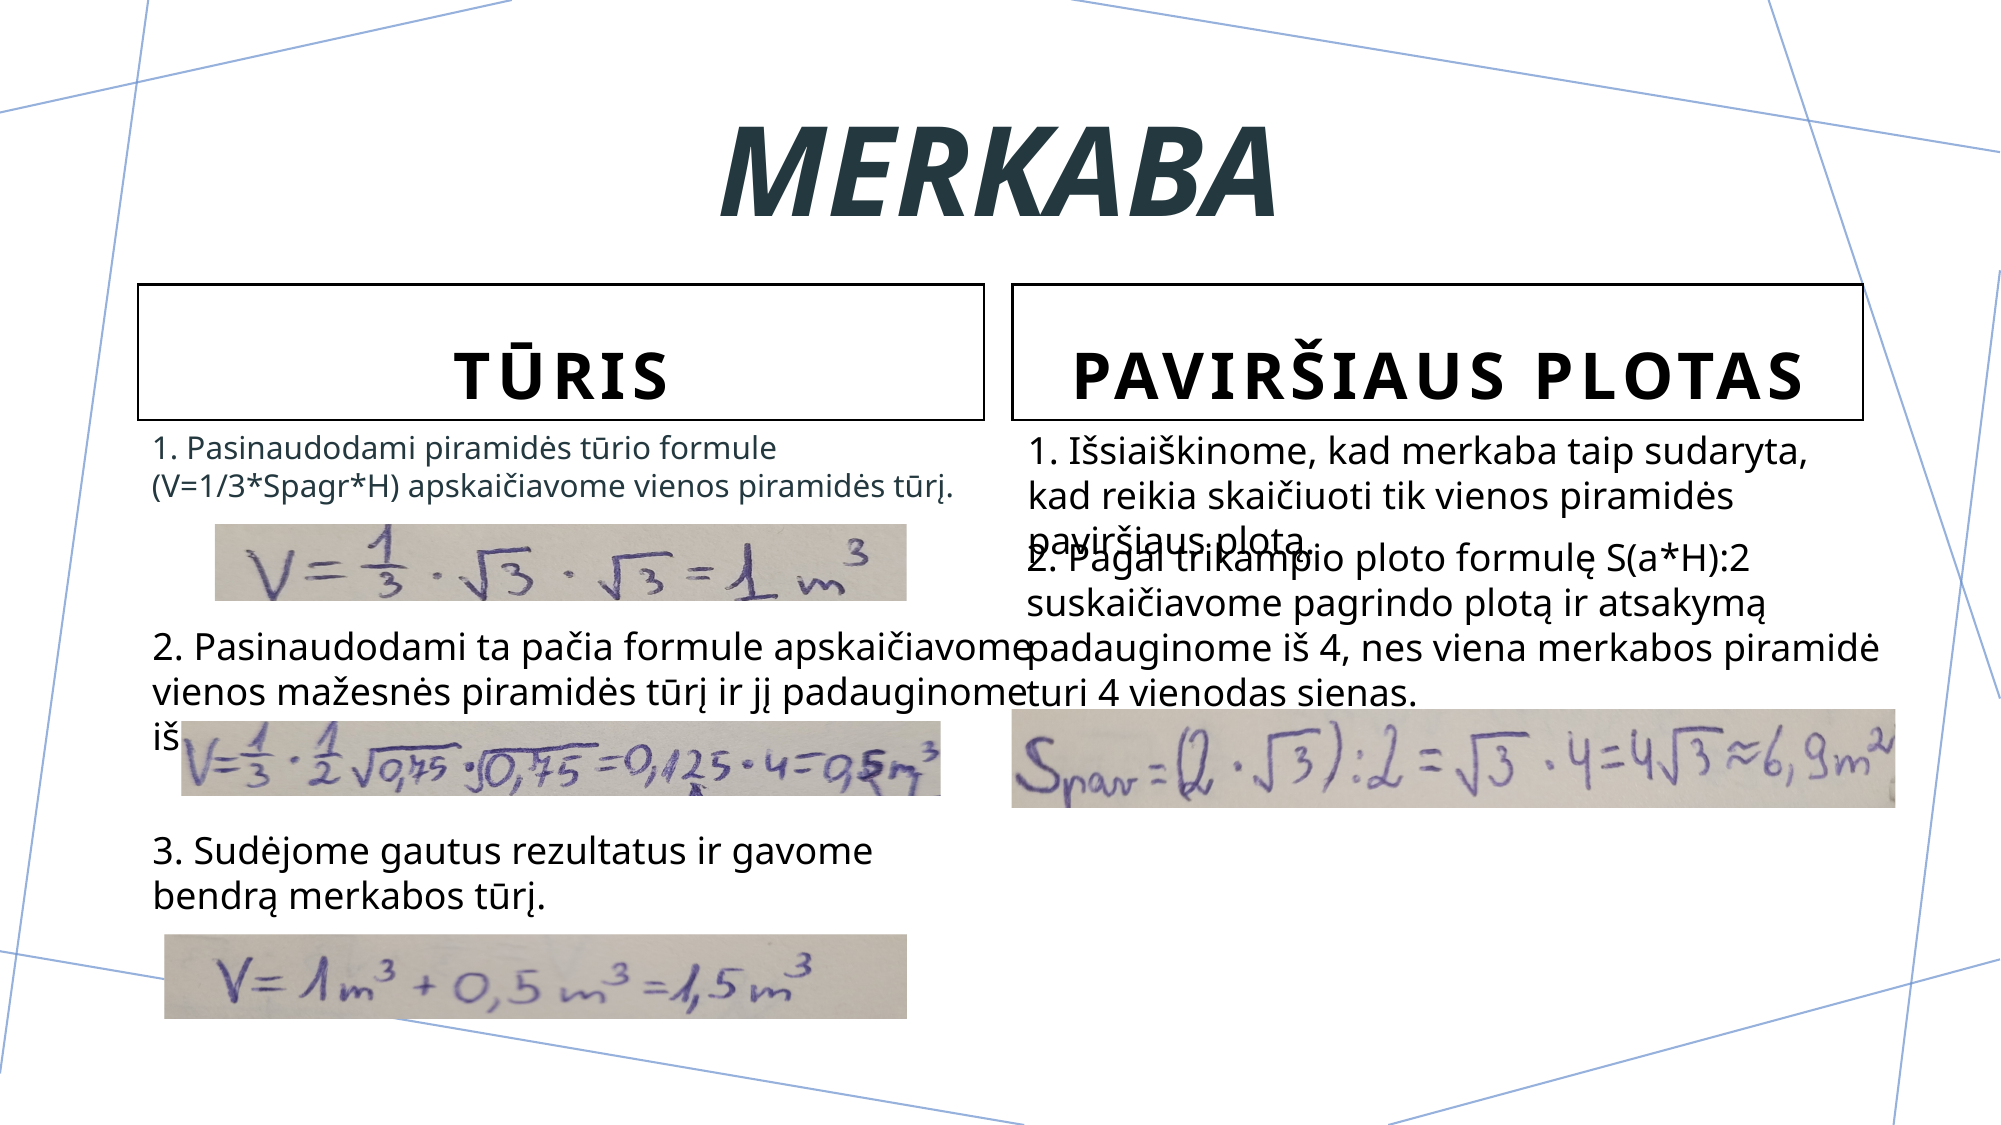

# Merkaba
Tūris
Paviršiaus plotas
1. Išsiaiškinome, kad merkaba taip sudaryta, kad reikia skaičiuoti tik vienos piramidės paviršiaus plotą.
1. Pasinaudodami piramidės tūrio formule (V=1/3*Spagr*H) apskaičiavome vienos piramidės tūrį.
2. Pagal trikampio ploto formulę S(a*H):2 suskaičiavome pagrindo plotą ir atsakymą padauginome iš 4, nes viena merkabos piramidė turi 4 vienodas sienas.
2. Pasinaudodami ta pačia formule apskaičiavome vienos mažesnės piramidės tūrį ir jį padauginome iš 4.
3. Sudėjome gautus rezultatus ir gavome bendrą merkabos tūrį.